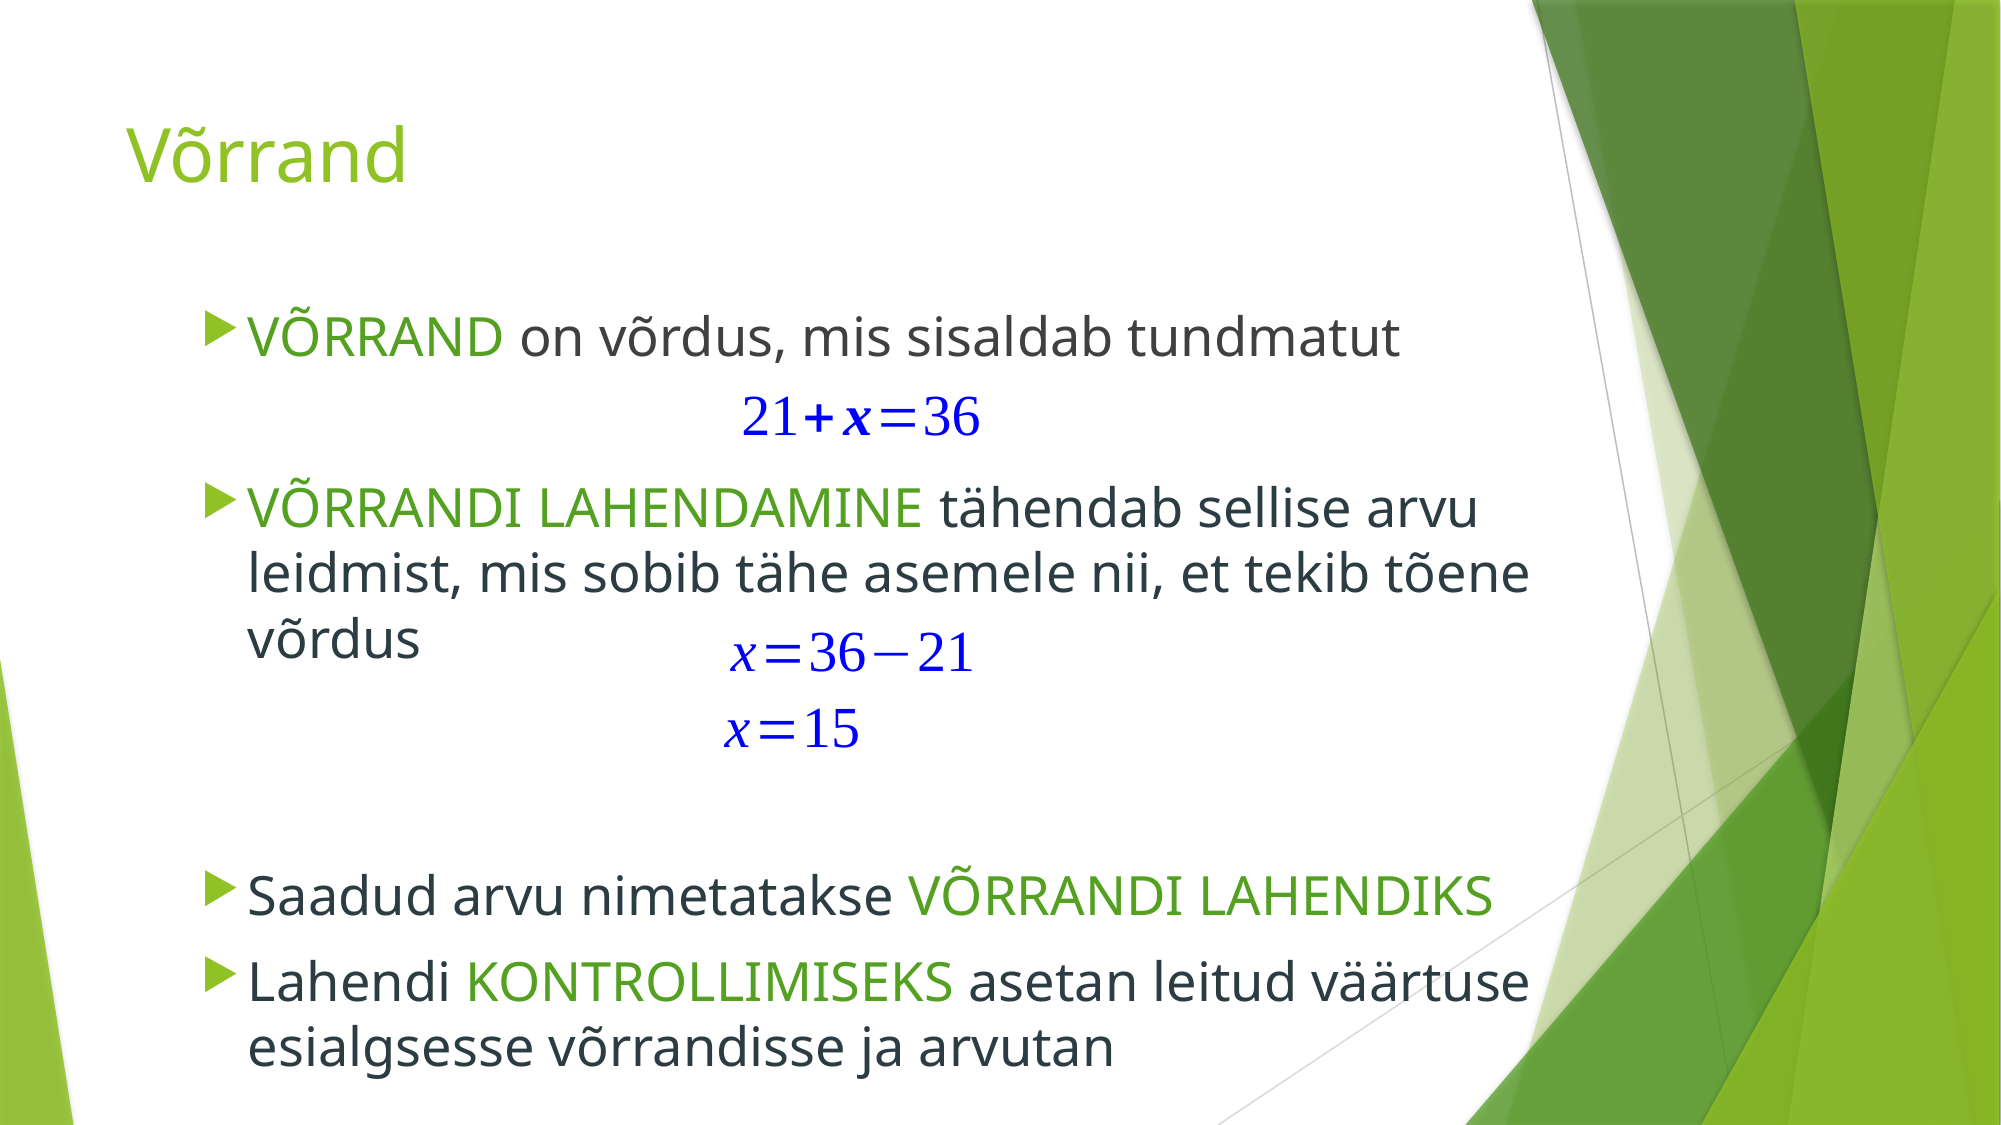

# Võrrand
VÕRRAND on võrdus, mis sisaldab tundmatut
VÕRRANDI LAHENDAMINE tähendab sellise arvu leidmist, mis sobib tähe asemele nii, et tekib tõene võrdus
Saadud arvu nimetatakse VÕRRANDI LAHENDIKS
Lahendi KONTROLLIMISEKS asetan leitud väärtuse esialgsesse võrrandisse ja arvutan